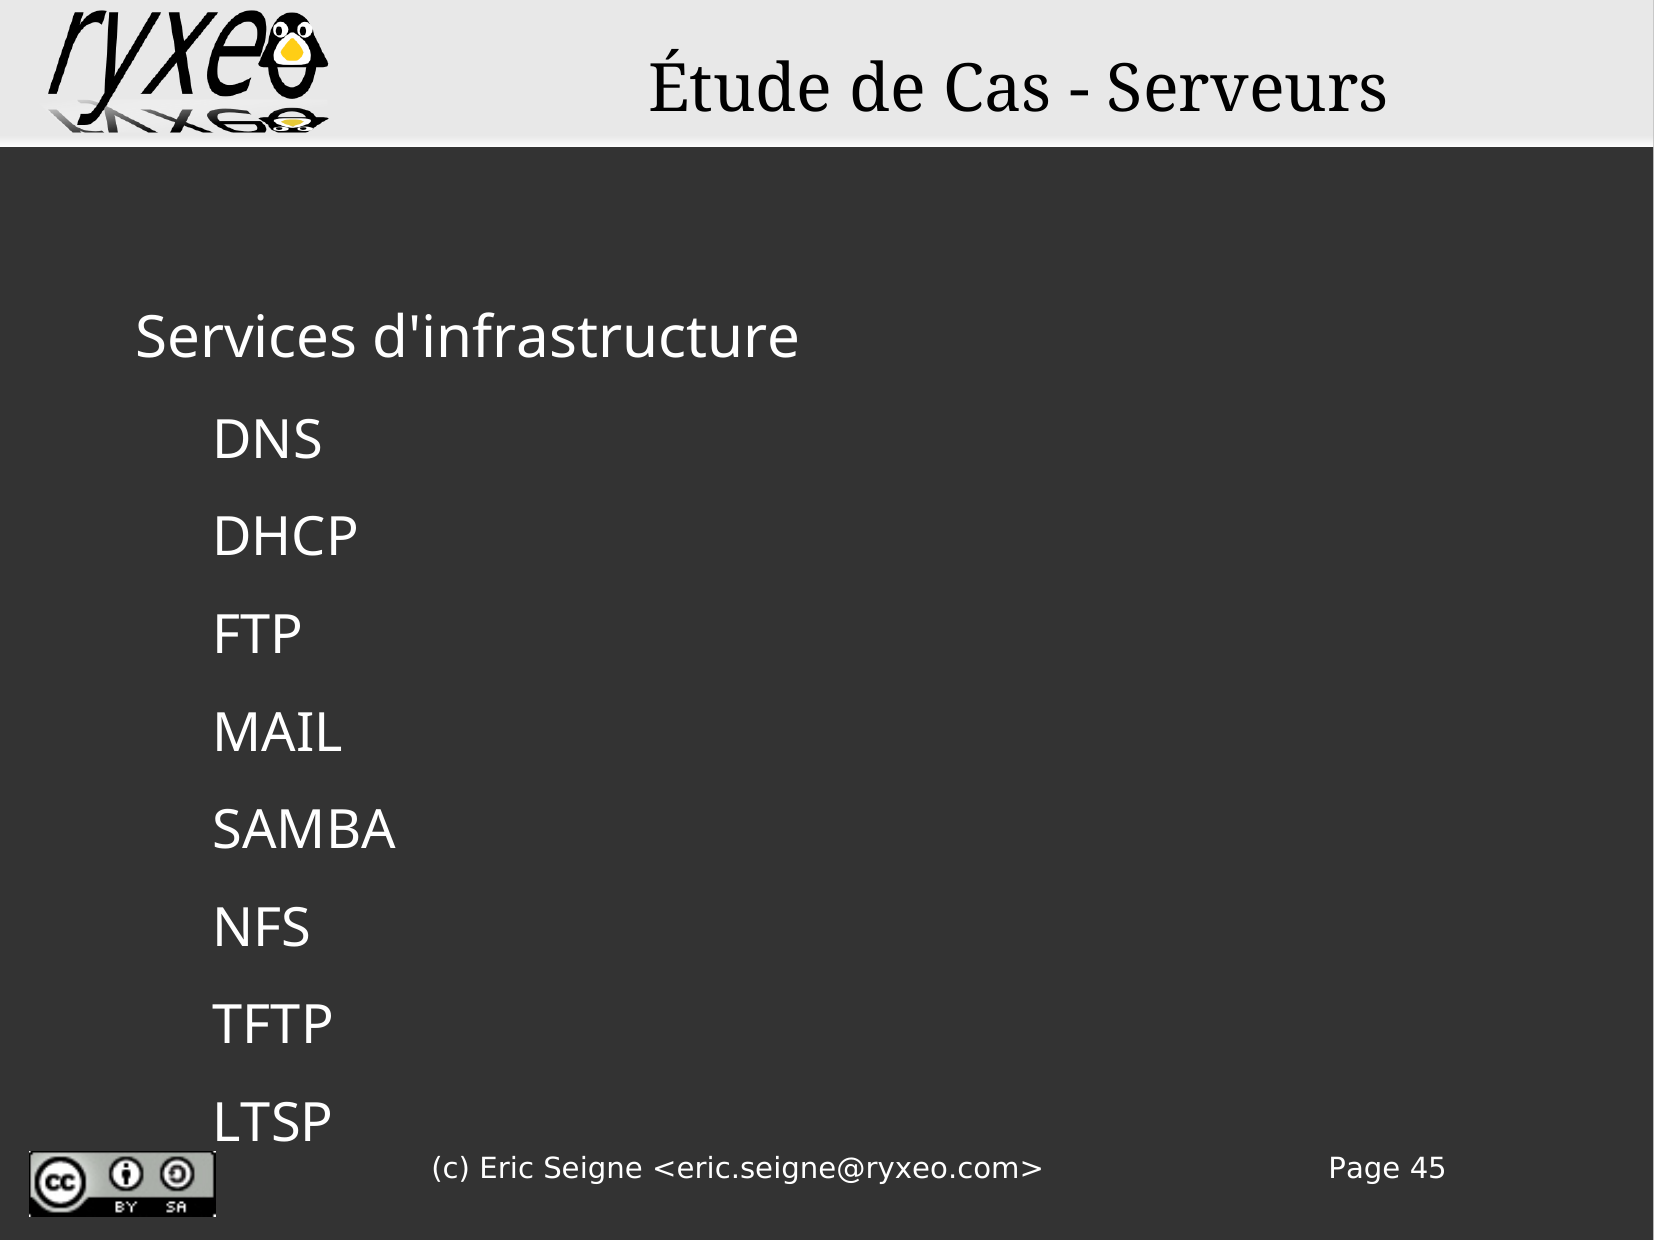

# Étude de Cas - Serveurs
Services d'infrastructure
DNS
DHCP
FTP
MAIL
SAMBA
NFS
TFTP
LTSP
Toto le héro
45